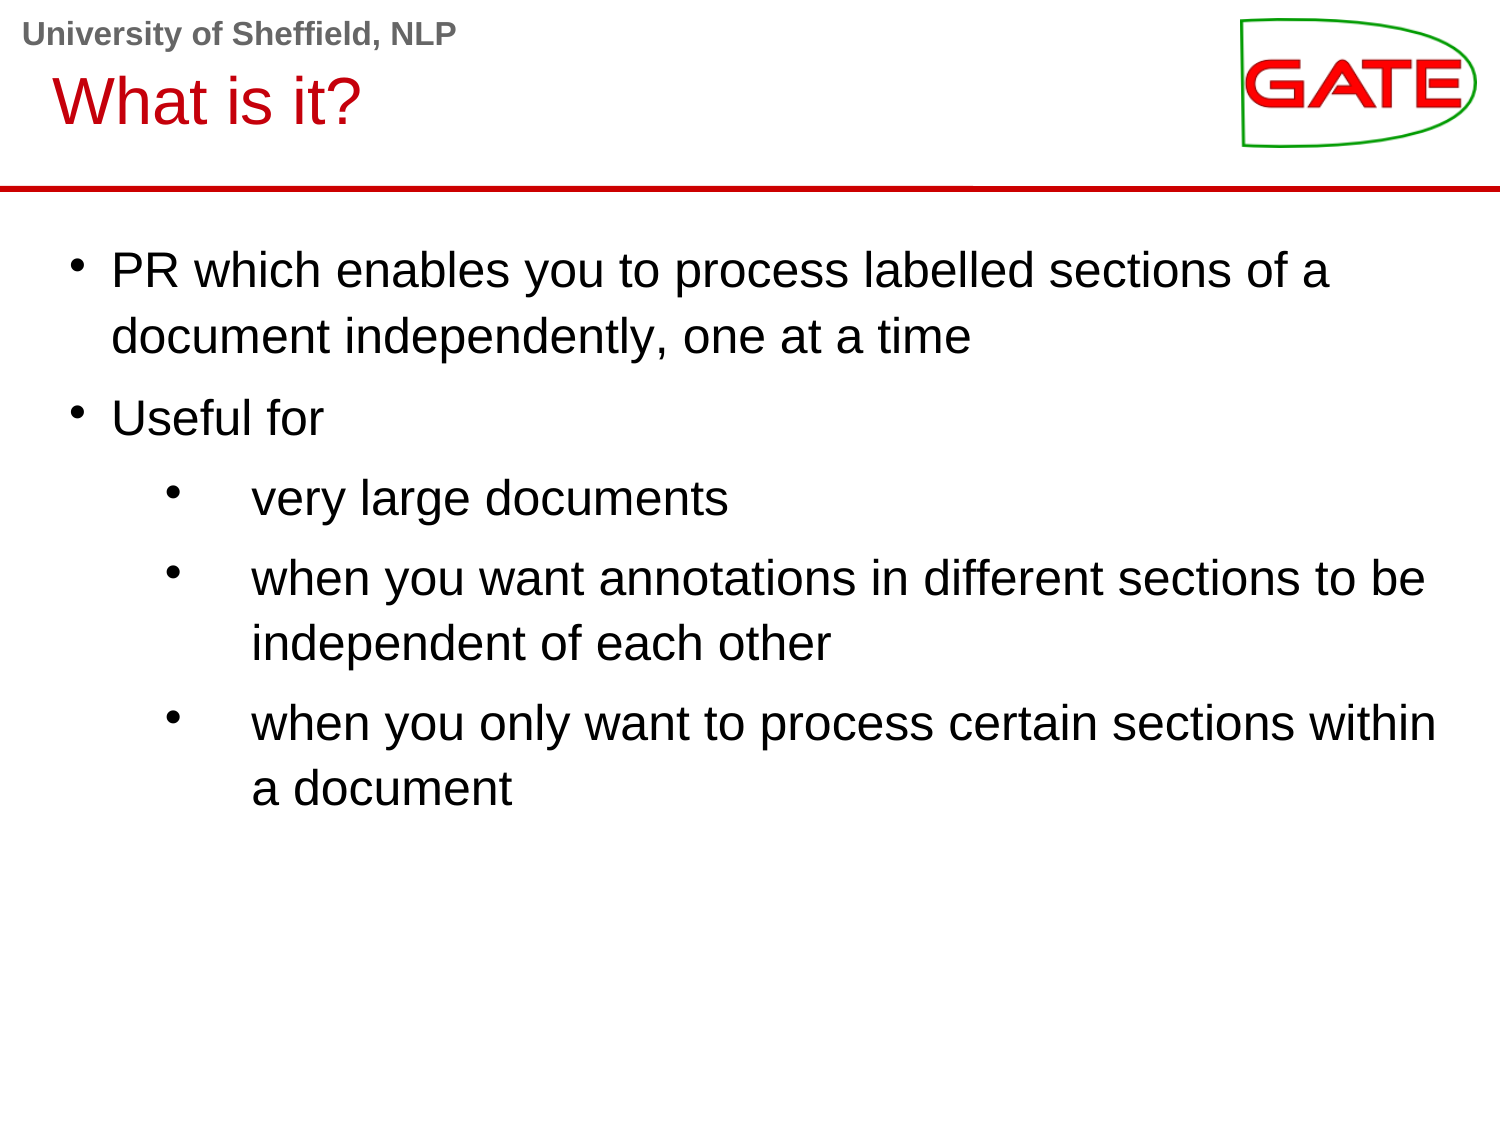

# What is it?
PR which enables you to process labelled sections of a document independently, one at a time
Useful for
very large documents
when you want annotations in different sections to be independent of each other
when you only want to process certain sections within a document